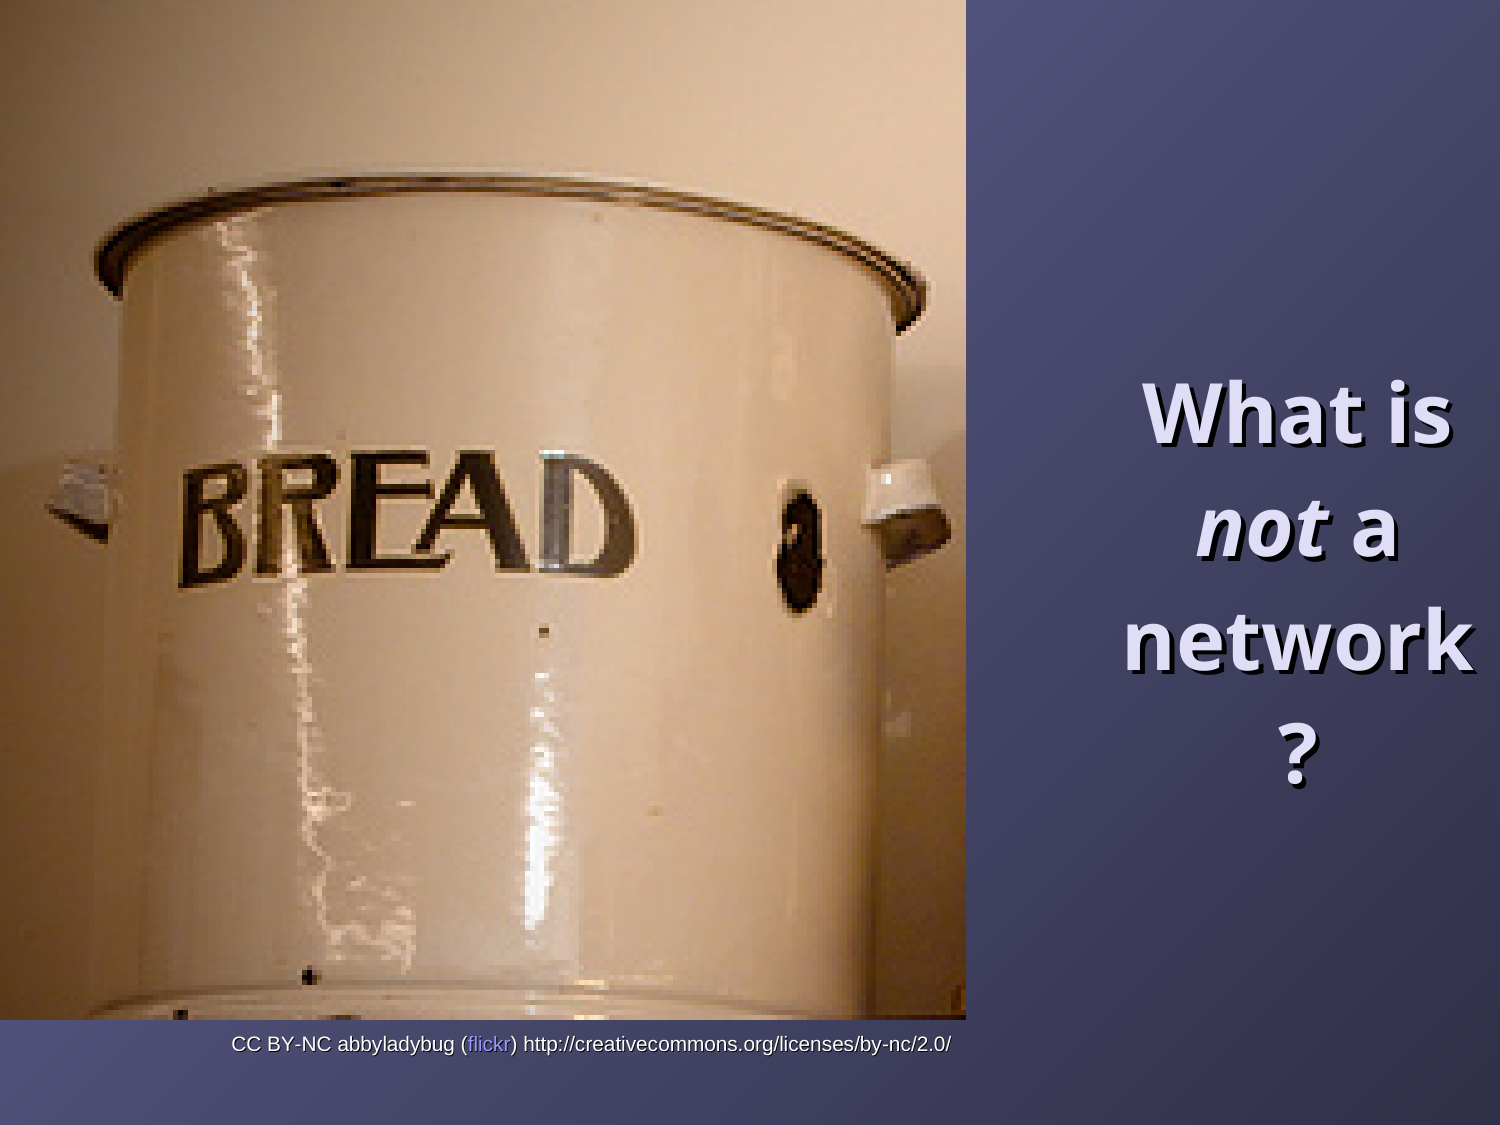

# What is not a network?
CC BY-NC abbyladybug (flickr) http://creativecommons.org/licenses/by-nc/2.0/